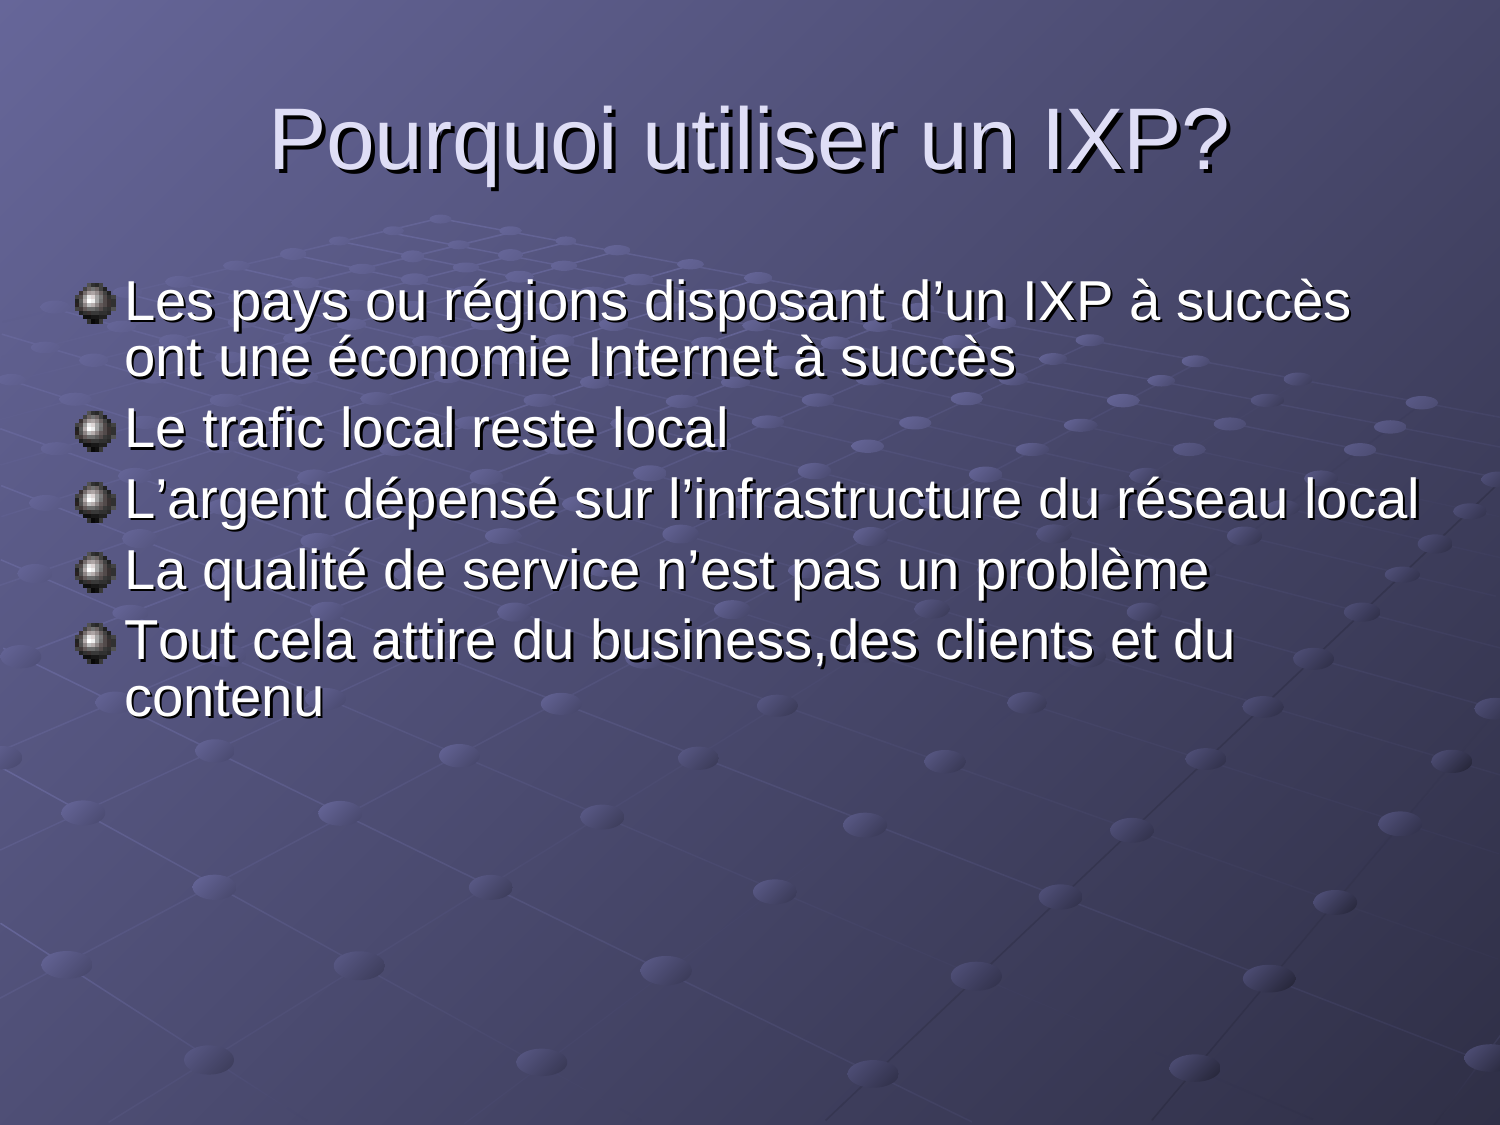

# Pourquoi utiliser un IXP?
Les pays ou régions disposant d’un IXP à succès ont une économie Internet à succès
Le trafic local reste local
L’argent dépensé sur l’infrastructure du réseau local
La qualité de service n’est pas un problème
Tout cela attire du business,des clients et du contenu